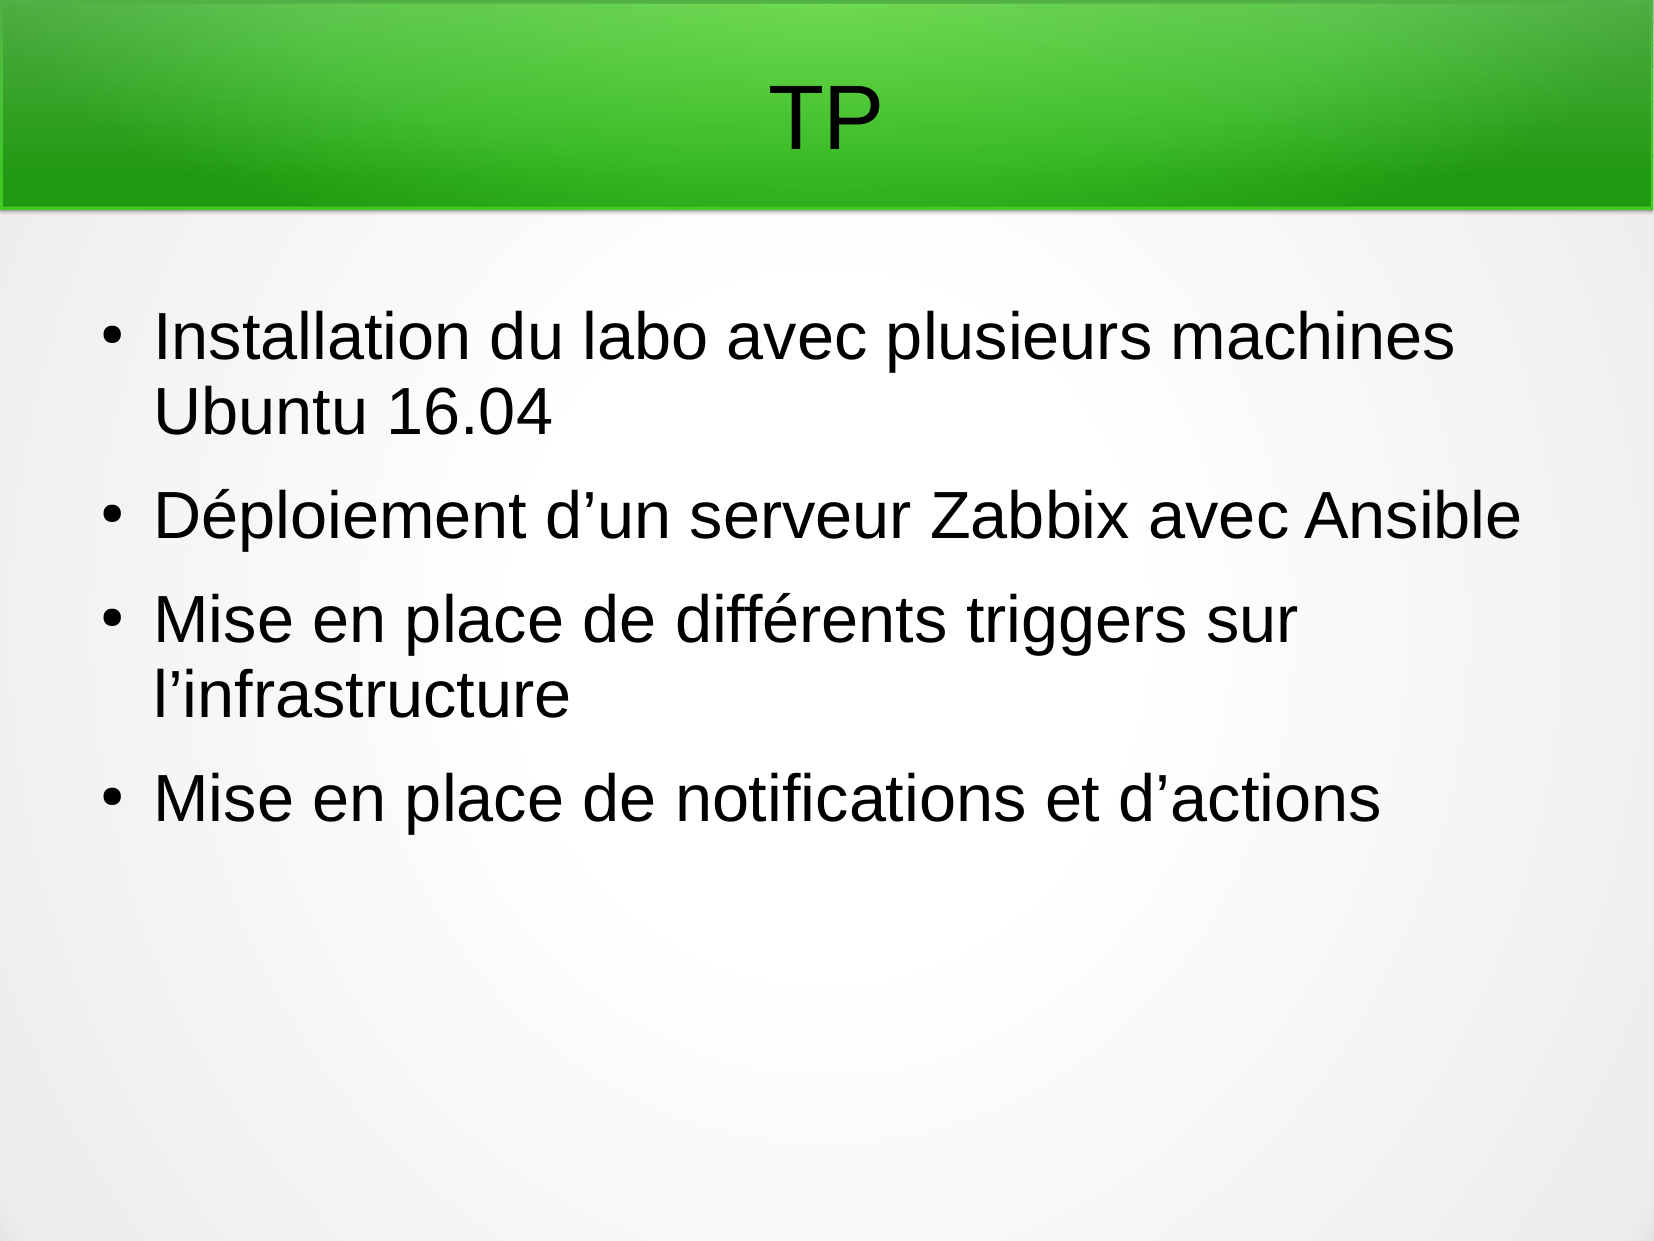

# TP
Installation du labo avec plusieurs machines Ubuntu 16.04
Déploiement d’un serveur Zabbix avec Ansible
Mise en place de différents triggers sur l’infrastructure
Mise en place de notifications et d’actions